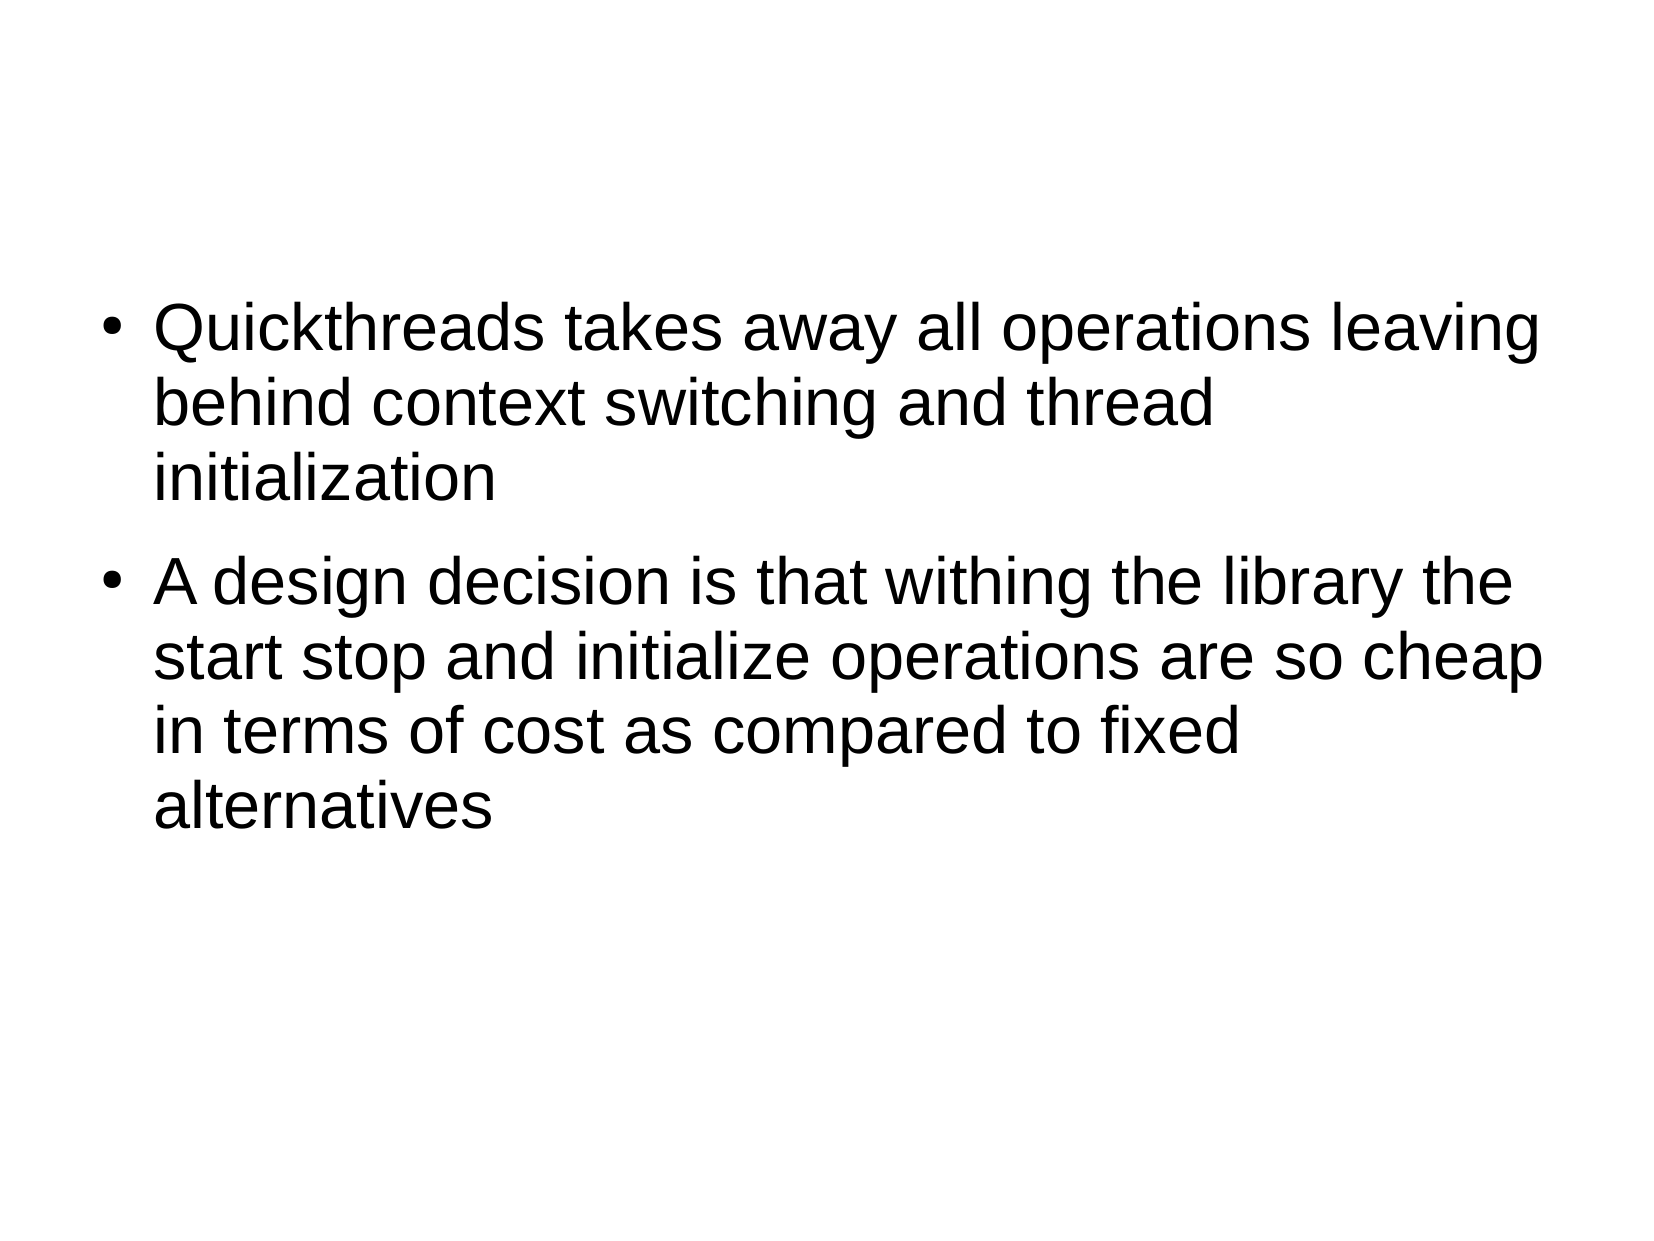

#
Quickthreads takes away all operations leaving behind context switching and thread initialization
A design decision is that withing the library the start stop and initialize operations are so cheap in terms of cost as compared to fixed alternatives